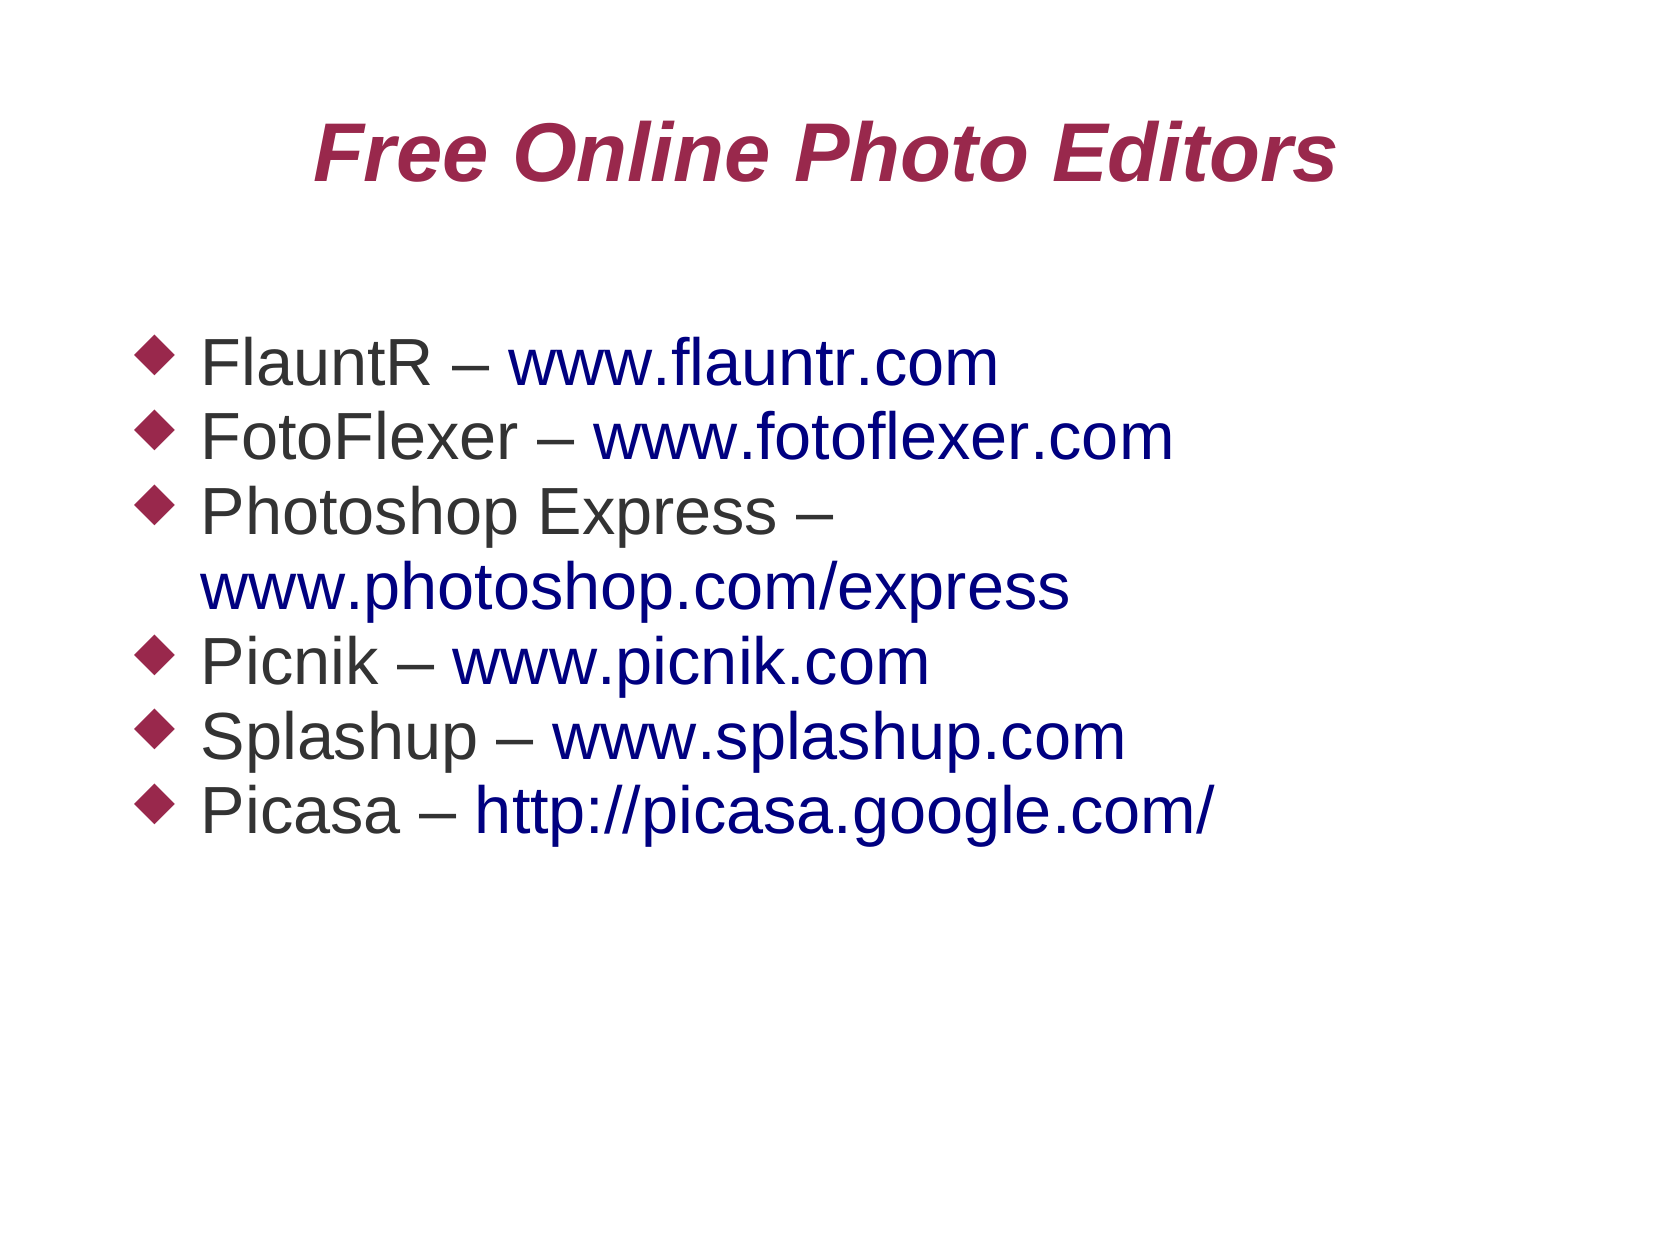

# Free Online Photo Editors
FlauntR – www.flauntr.com
FotoFlexer – www.fotoflexer.com
Photoshop Express – www.photoshop.com/express
Picnik – www.picnik.com
Splashup – www.splashup.com
Picasa – http://picasa.google.com/